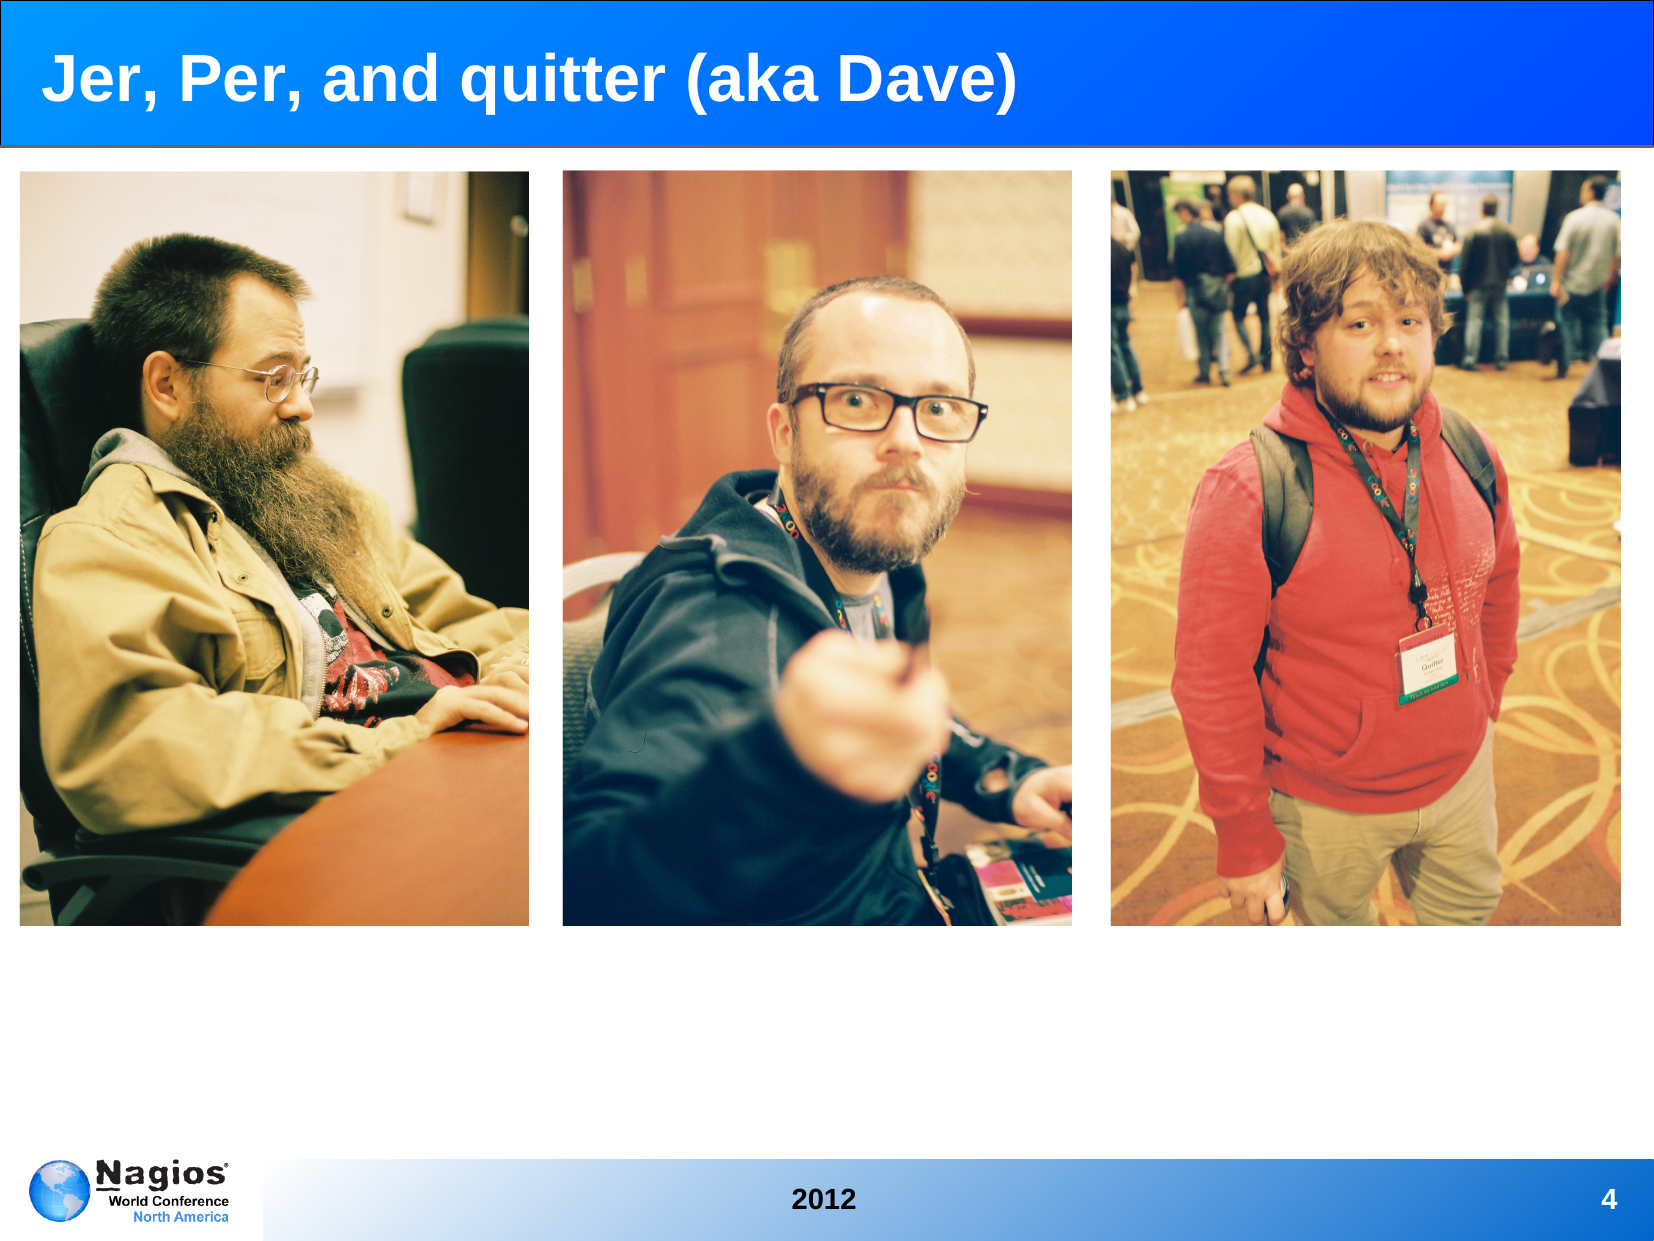

# Jer, Per, and quitter (aka Dave)
2011
4